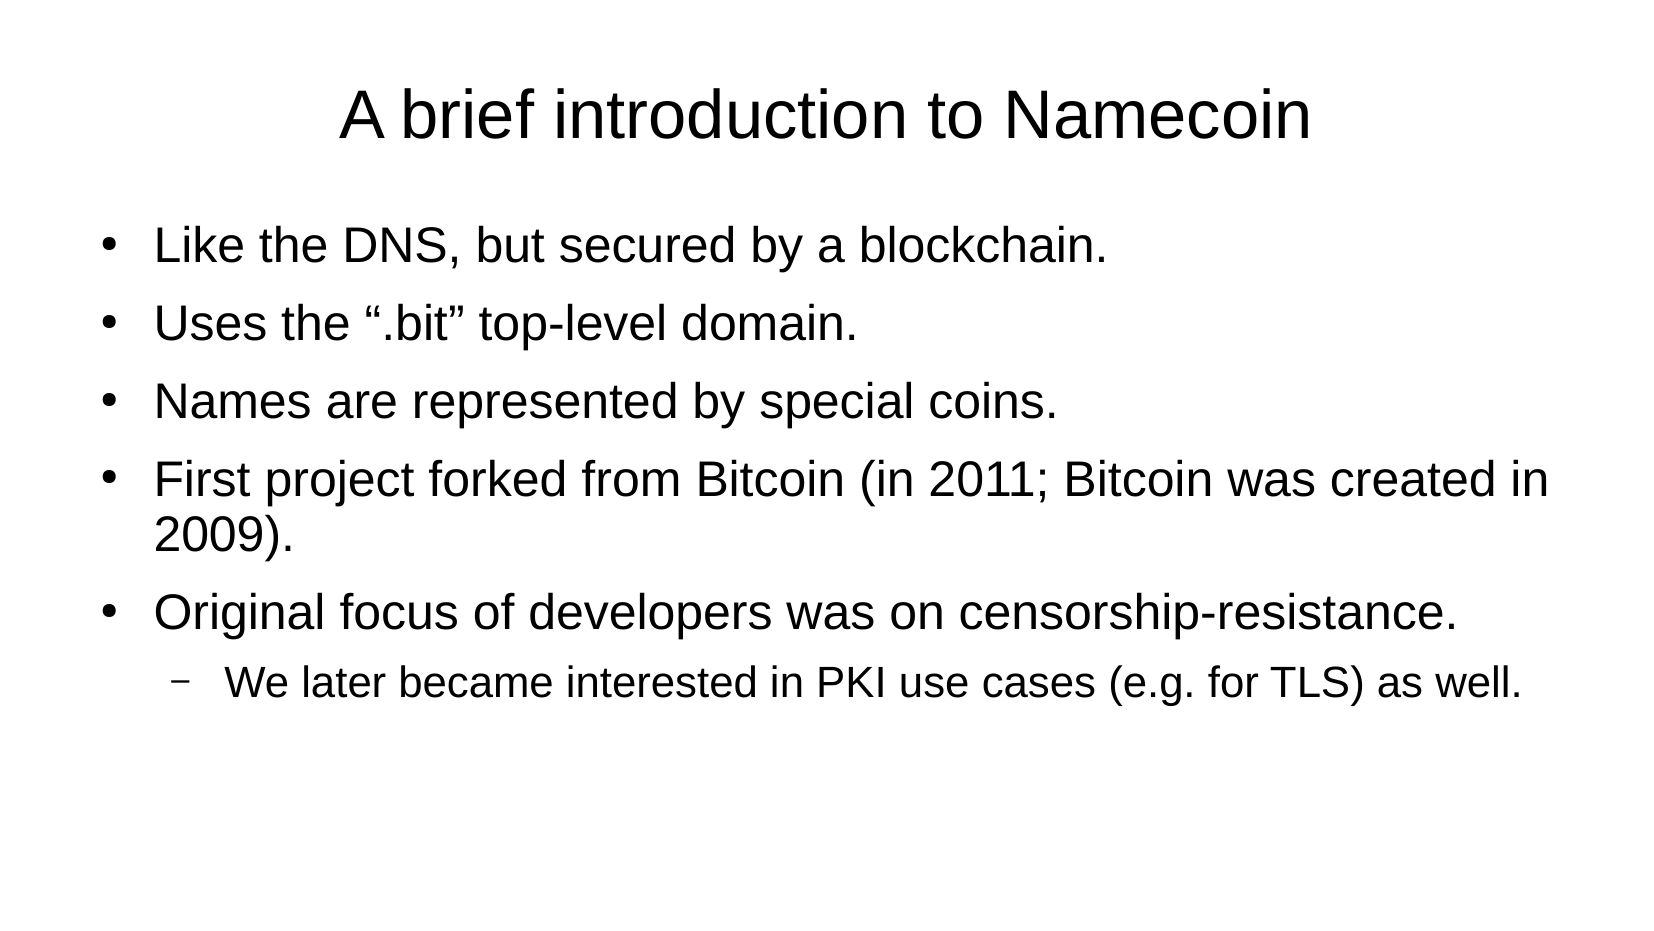

# A brief introduction to Namecoin
Like the DNS, but secured by a blockchain.
Uses the “.bit” top-level domain.
Names are represented by special coins.
First project forked from Bitcoin (in 2011; Bitcoin was created in 2009).
Original focus of developers was on censorship-resistance.
We later became interested in PKI use cases (e.g. for TLS) as well.